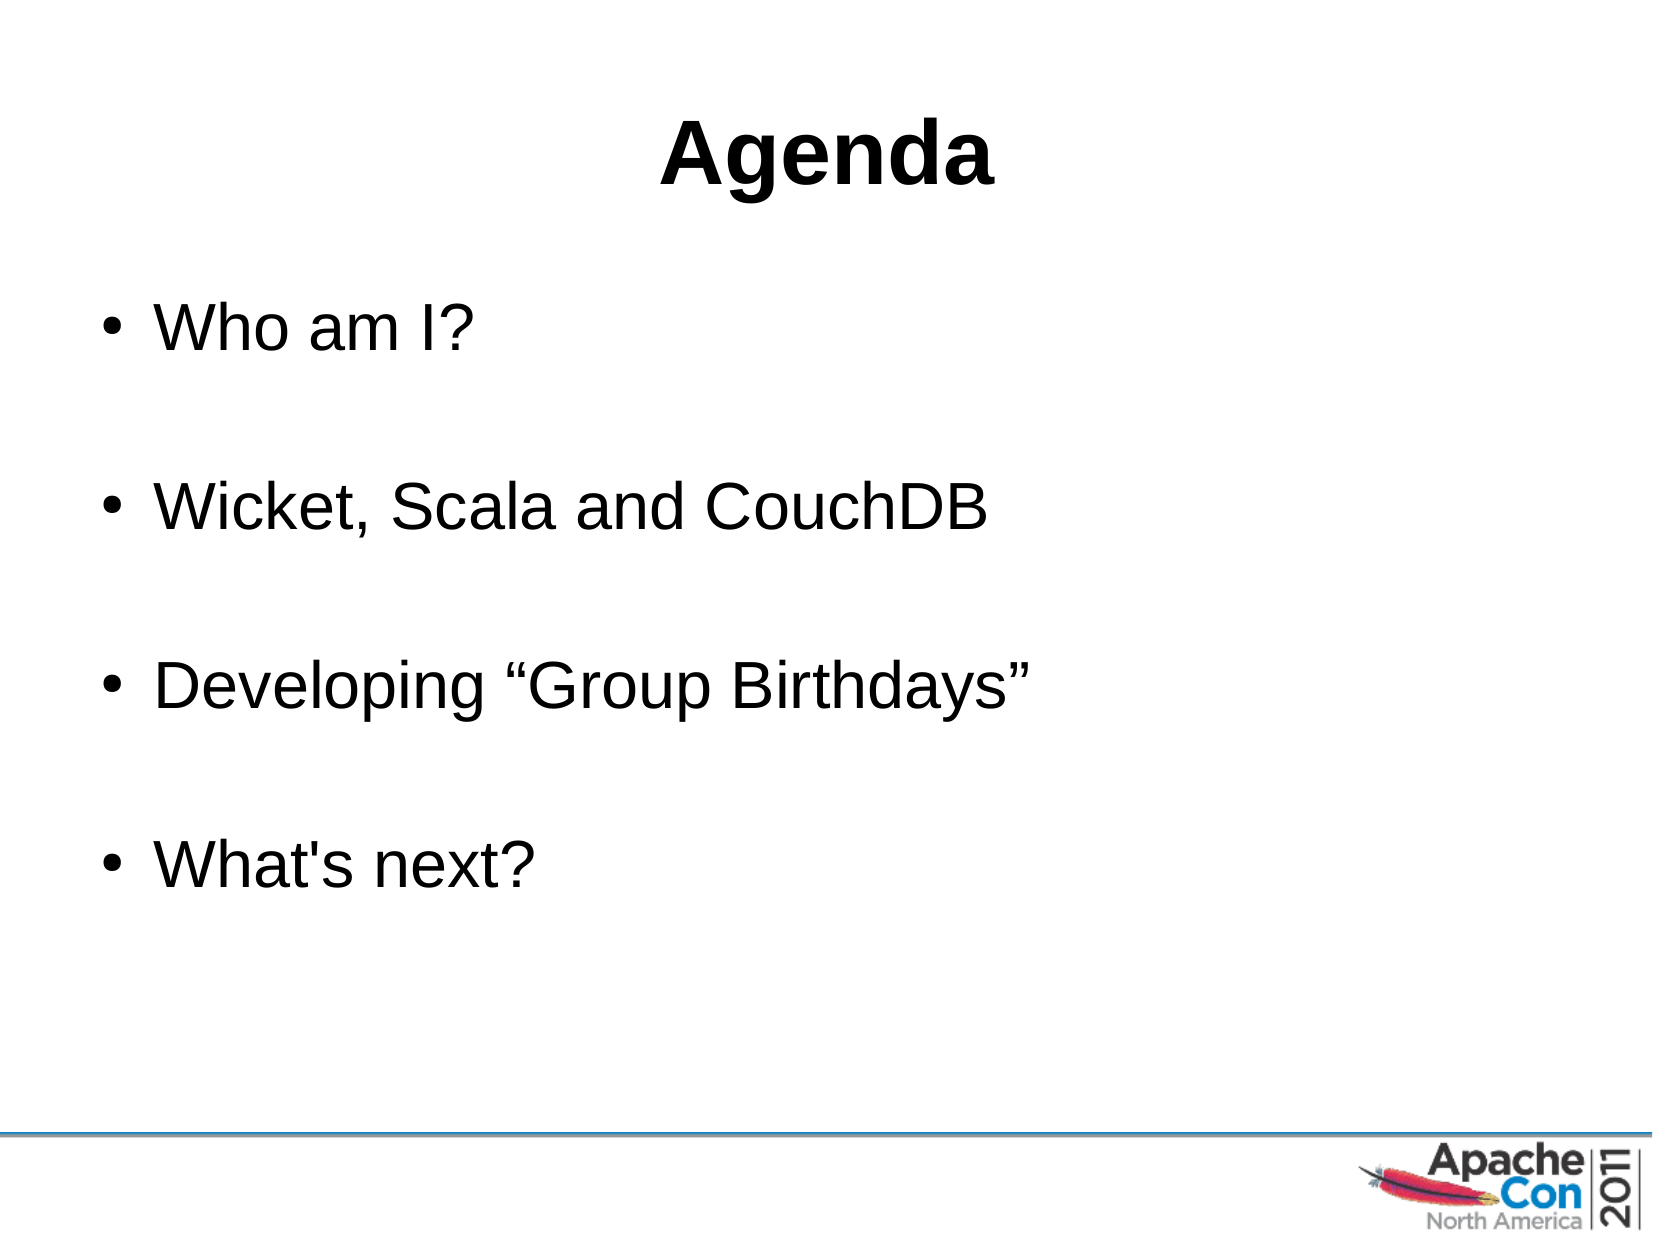

# Agenda
Who am I?
Wicket, Scala and CouchDB
Developing “Group Birthdays”
What's next?